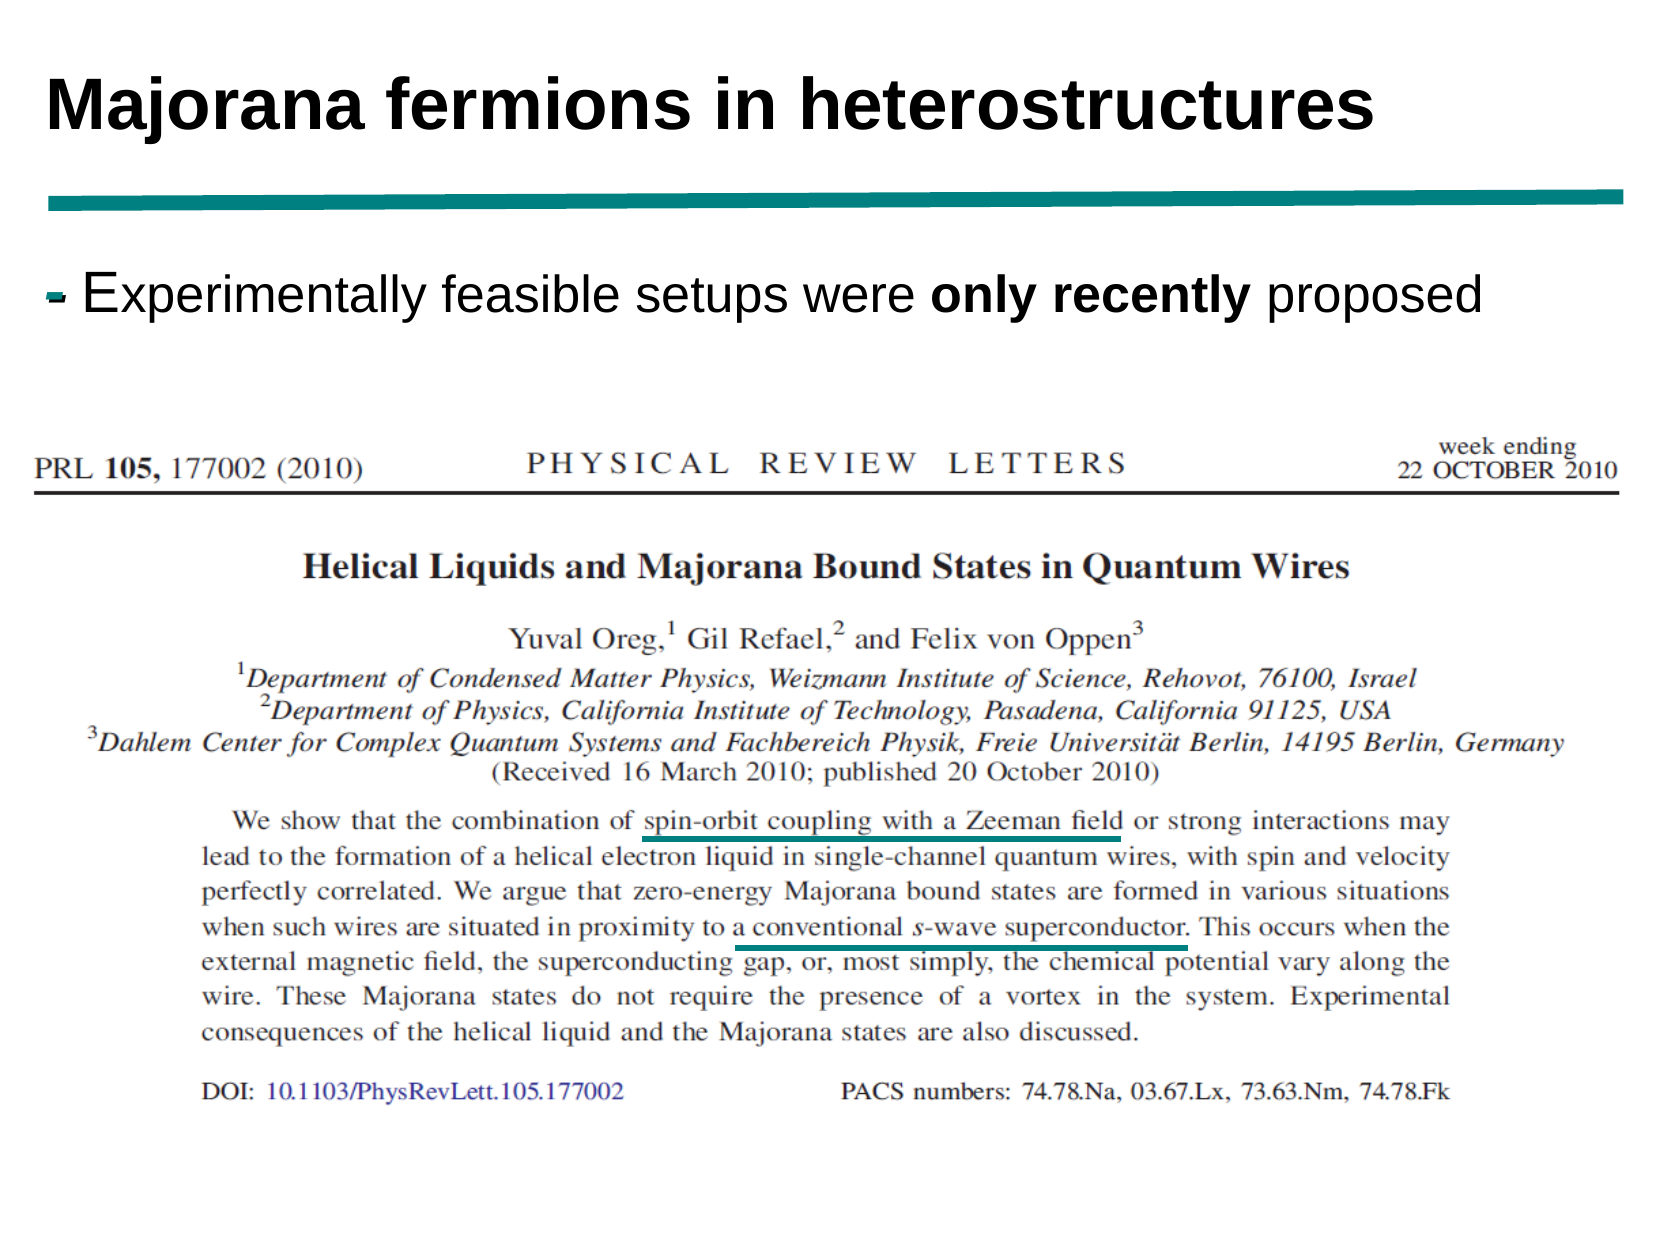

Majorana fermions in heterostructures
- Experimentally feasible setups were only recently proposed